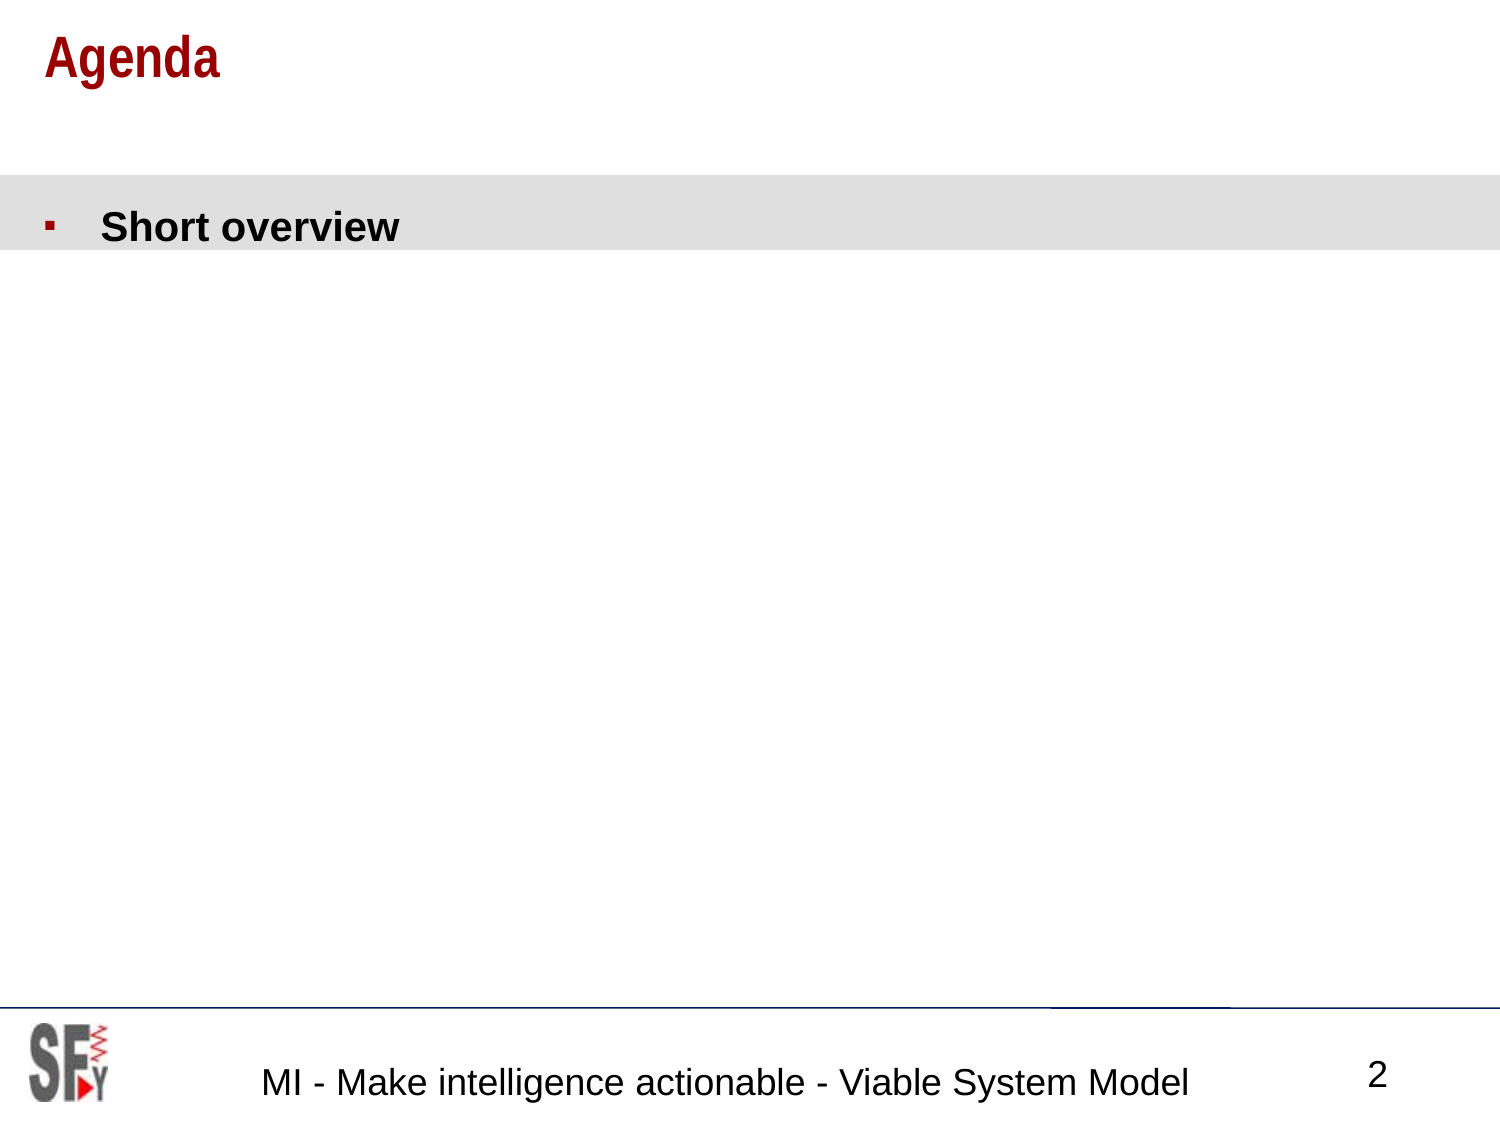

# Agenda
Short overview
MI - Make intelligence actionable - Viable System Model